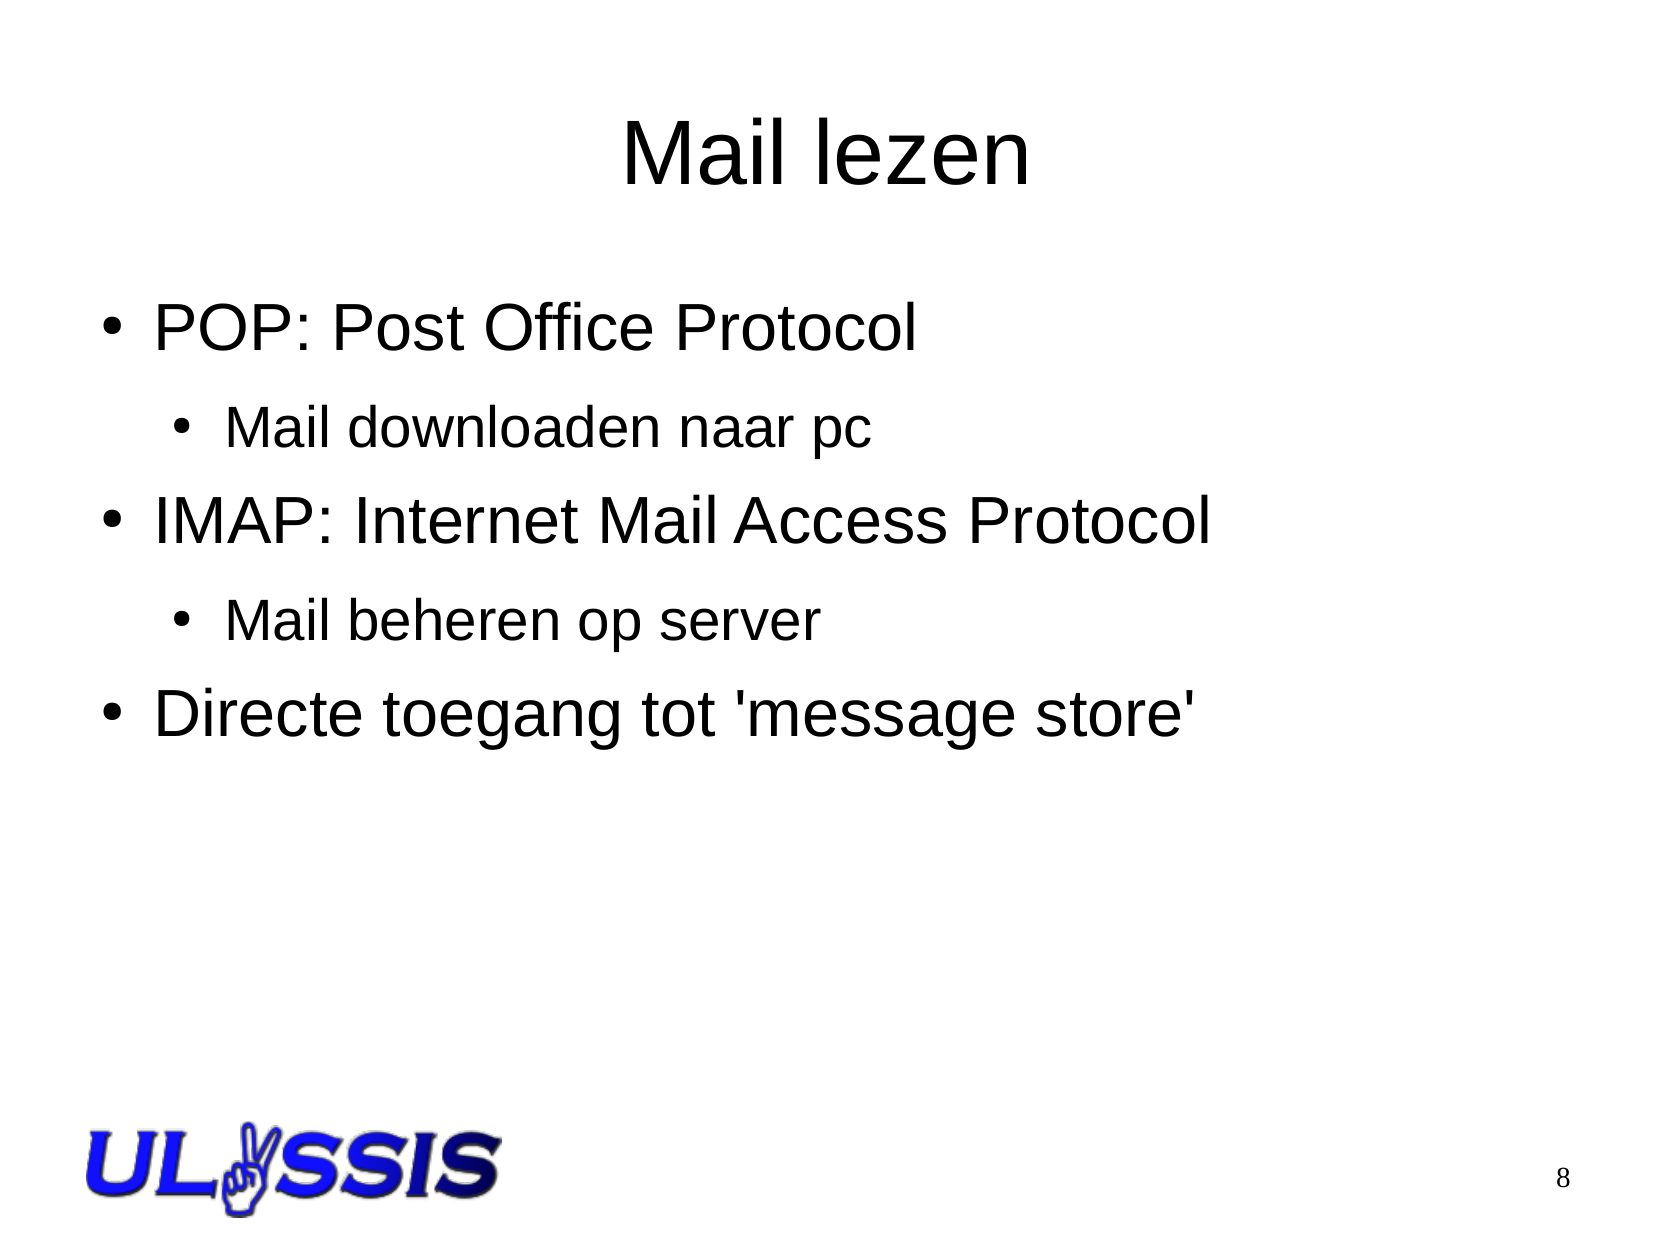

# Mail lezen
POP: Post Office Protocol
Mail downloaden naar pc
IMAP: Internet Mail Access Protocol
Mail beheren op server
Directe toegang tot 'message store'
8